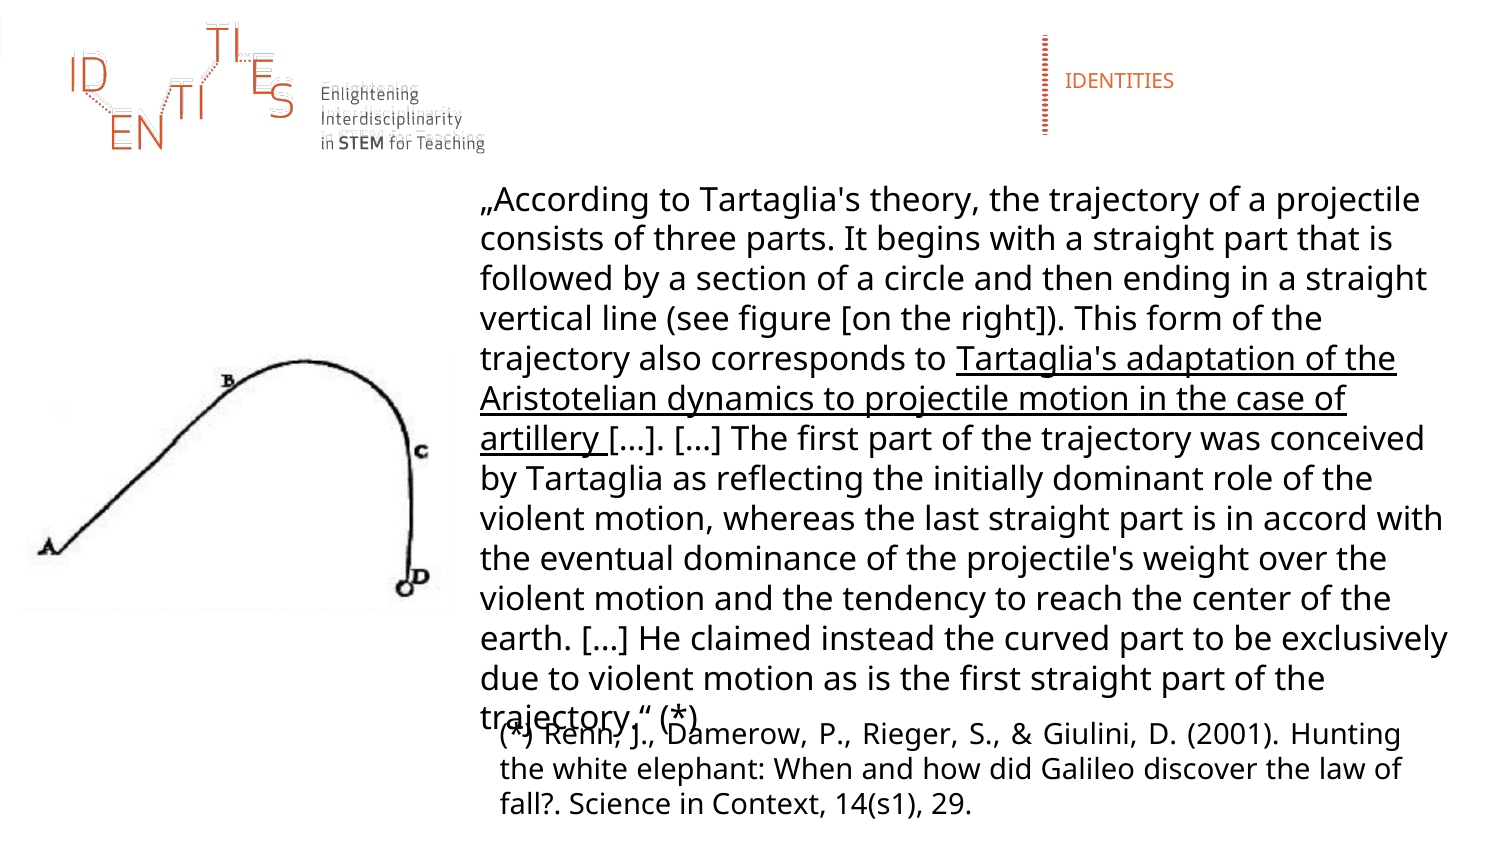

IDENTITIES
„According to Tartaglia's theory, the trajectory of a projectile consists of three parts. It begins with a straight part that is followed by a section of a circle and then ending in a straight vertical line (see figure [on the right]). This form of the trajectory also corresponds to Tartaglia's adaptation of the Aristotelian dynamics to projectile motion in the case of artillery […]. […] The first part of the trajectory was conceived by Tartaglia as reflecting the initially dominant role of the violent motion, whereas the last straight part is in accord with the eventual dominance of the projectile's weight over the violent motion and the tendency to reach the center of the earth. […] He claimed instead the curved part to be exclusively due to violent motion as is the first straight part of the trajectory.“ (*)
(*) Renn, J., Damerow, P., Rieger, S., & Giulini, D. (2001). Hunting the white elephant: When and how did Galileo discover the law of fall?. Science in Context, 14(s1), 29.